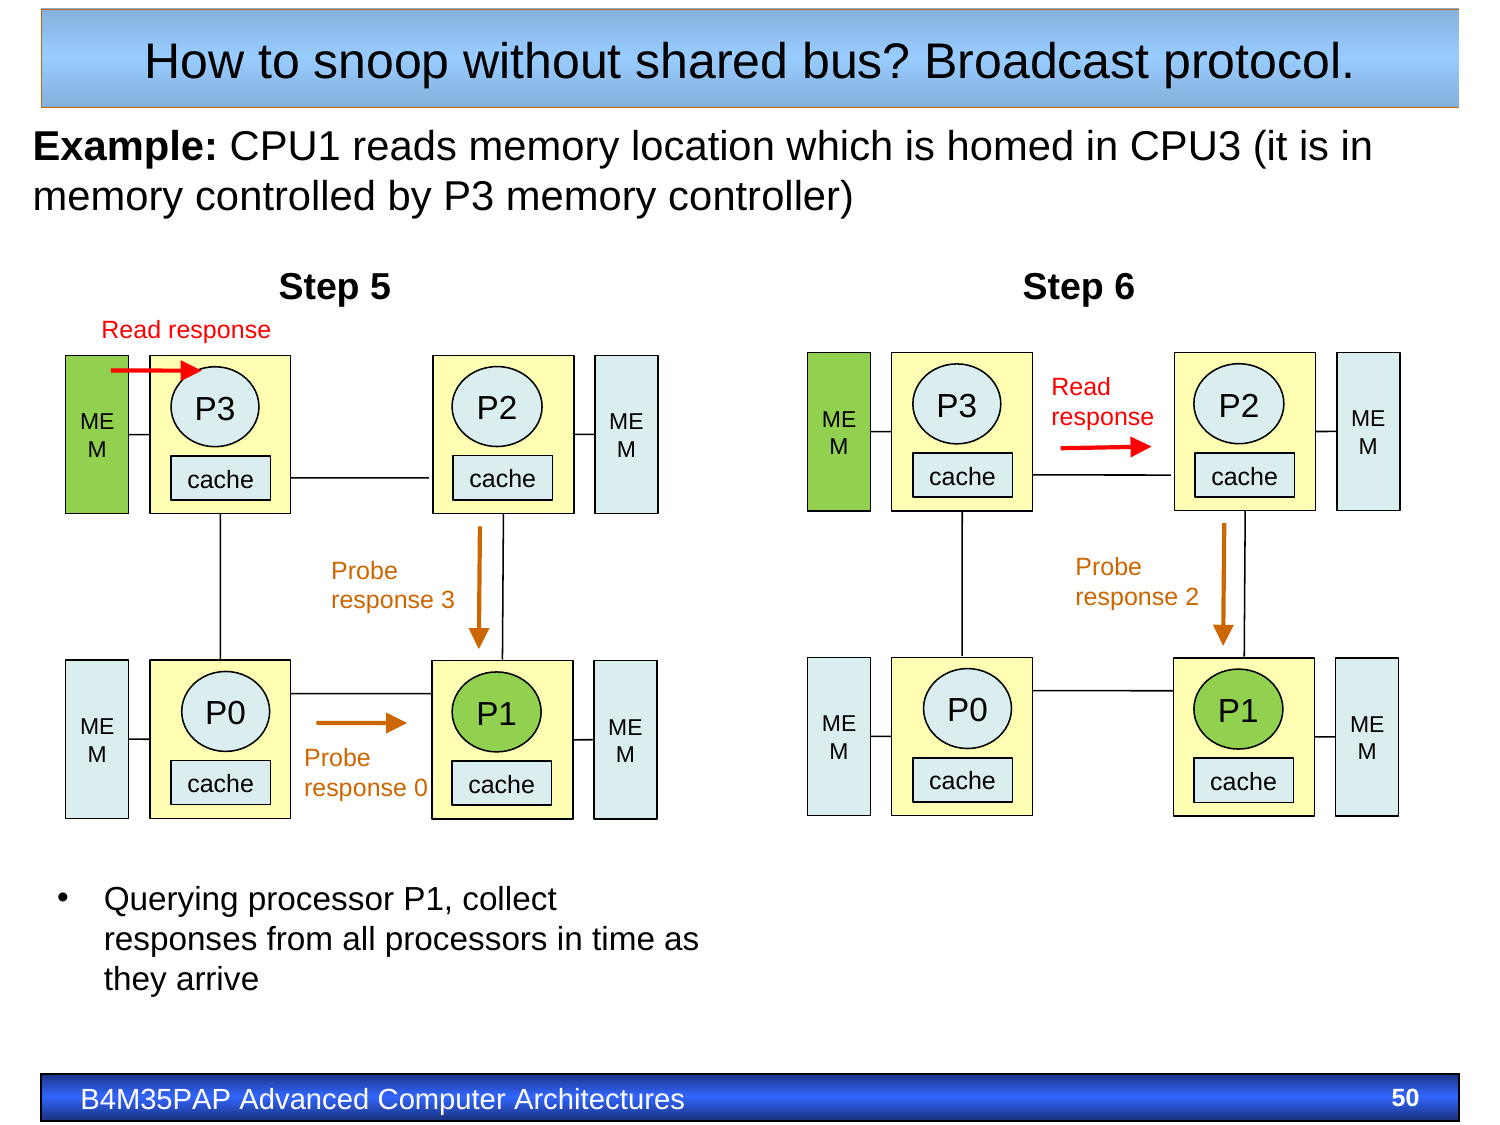

How to snoop without shared bus? Broadcast protocol.
# Example: CPU1 reads memory location which is homed in CPU3 (it is in memory controlled by P3 memory controller)
Step 5
Step 6
Read response
P2
cache
MEM
MEM
P3
cache
P2
cache
MEM
MEM
P3
cache
Read response
Probe response 2
Probe response 3
MEM
P0
cache
P1
cache
MEM
MEM
P0
cache
P1
cache
MEM
Probe response 0
Querying processor P1, collect responses from all processors in time as they arrive